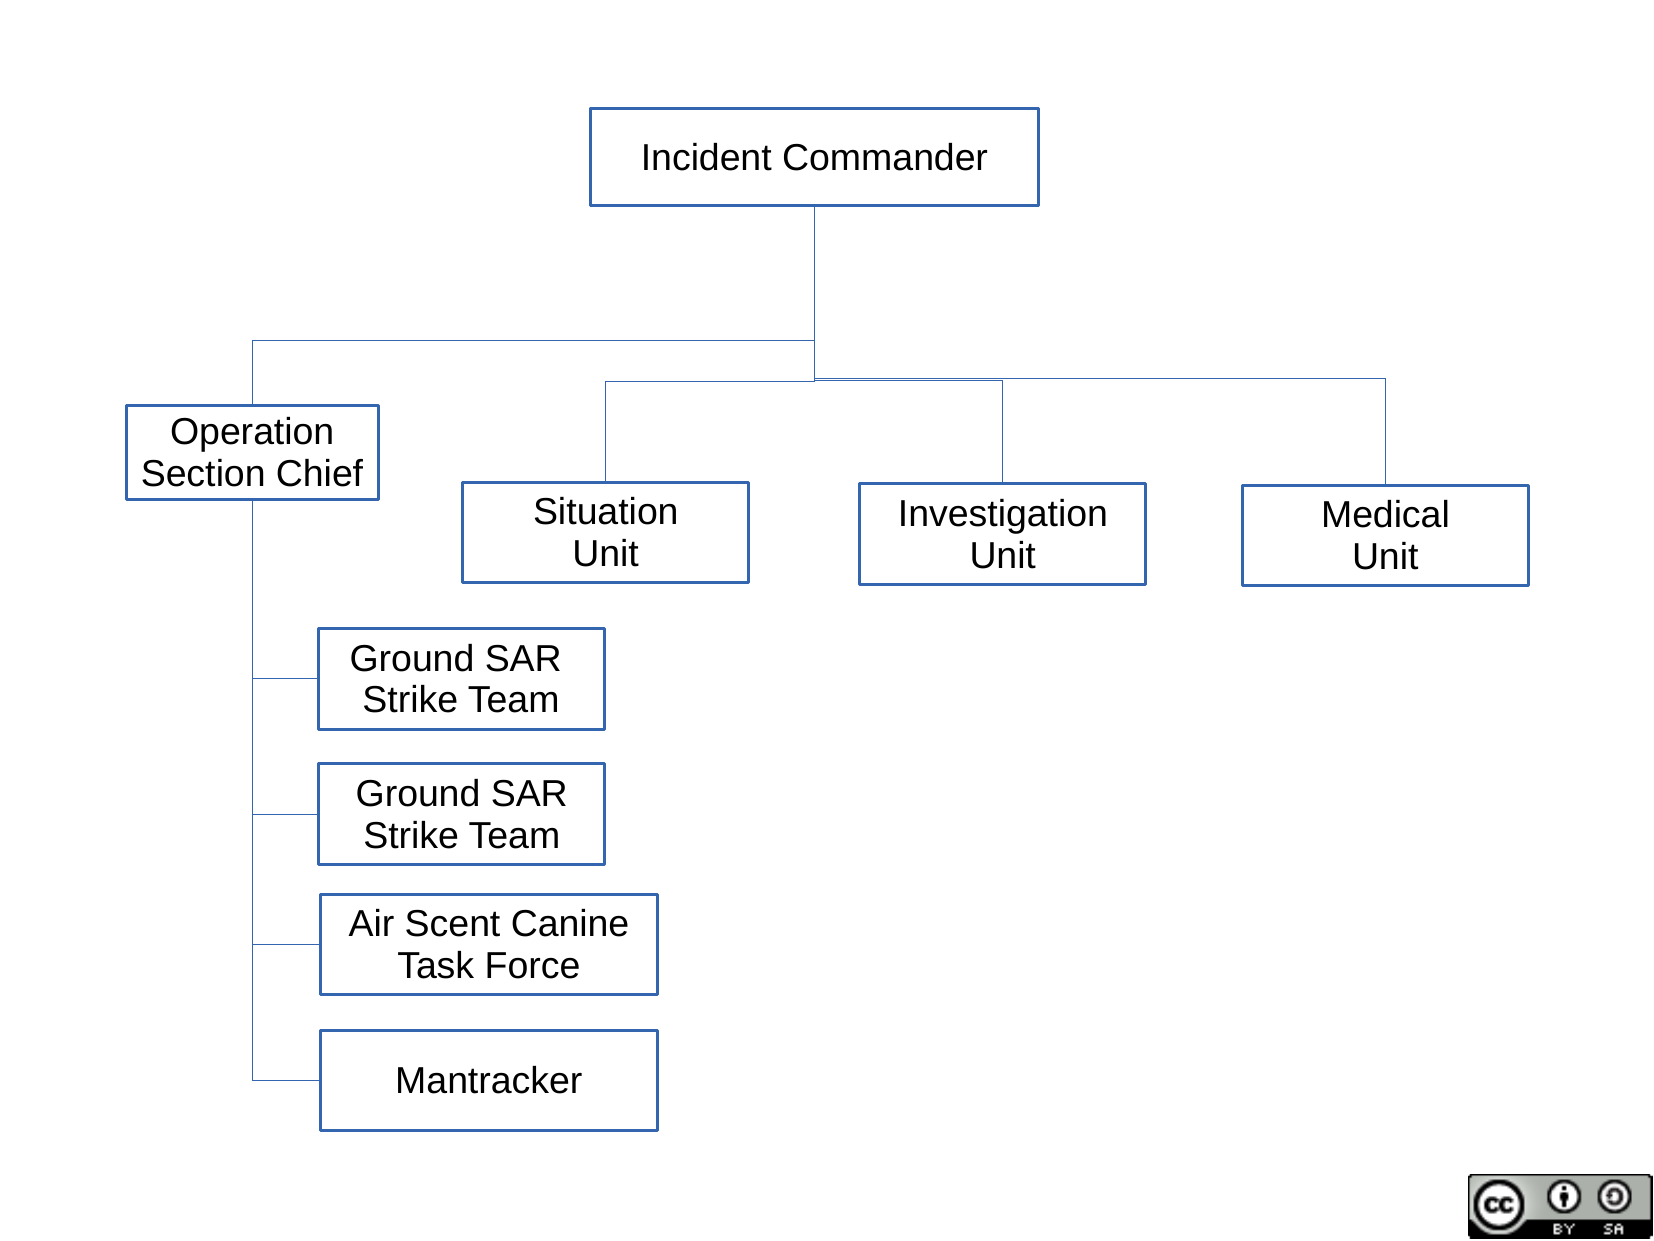

Incident Command
Incident Commander
Operation
Section Chief
Situation
Unit
Investigation
Unit
Medical
Unit
Ground SAR
Strike Team
Ground SAR
Strike Team
Air Scent Canine
Task Force
Mantracker